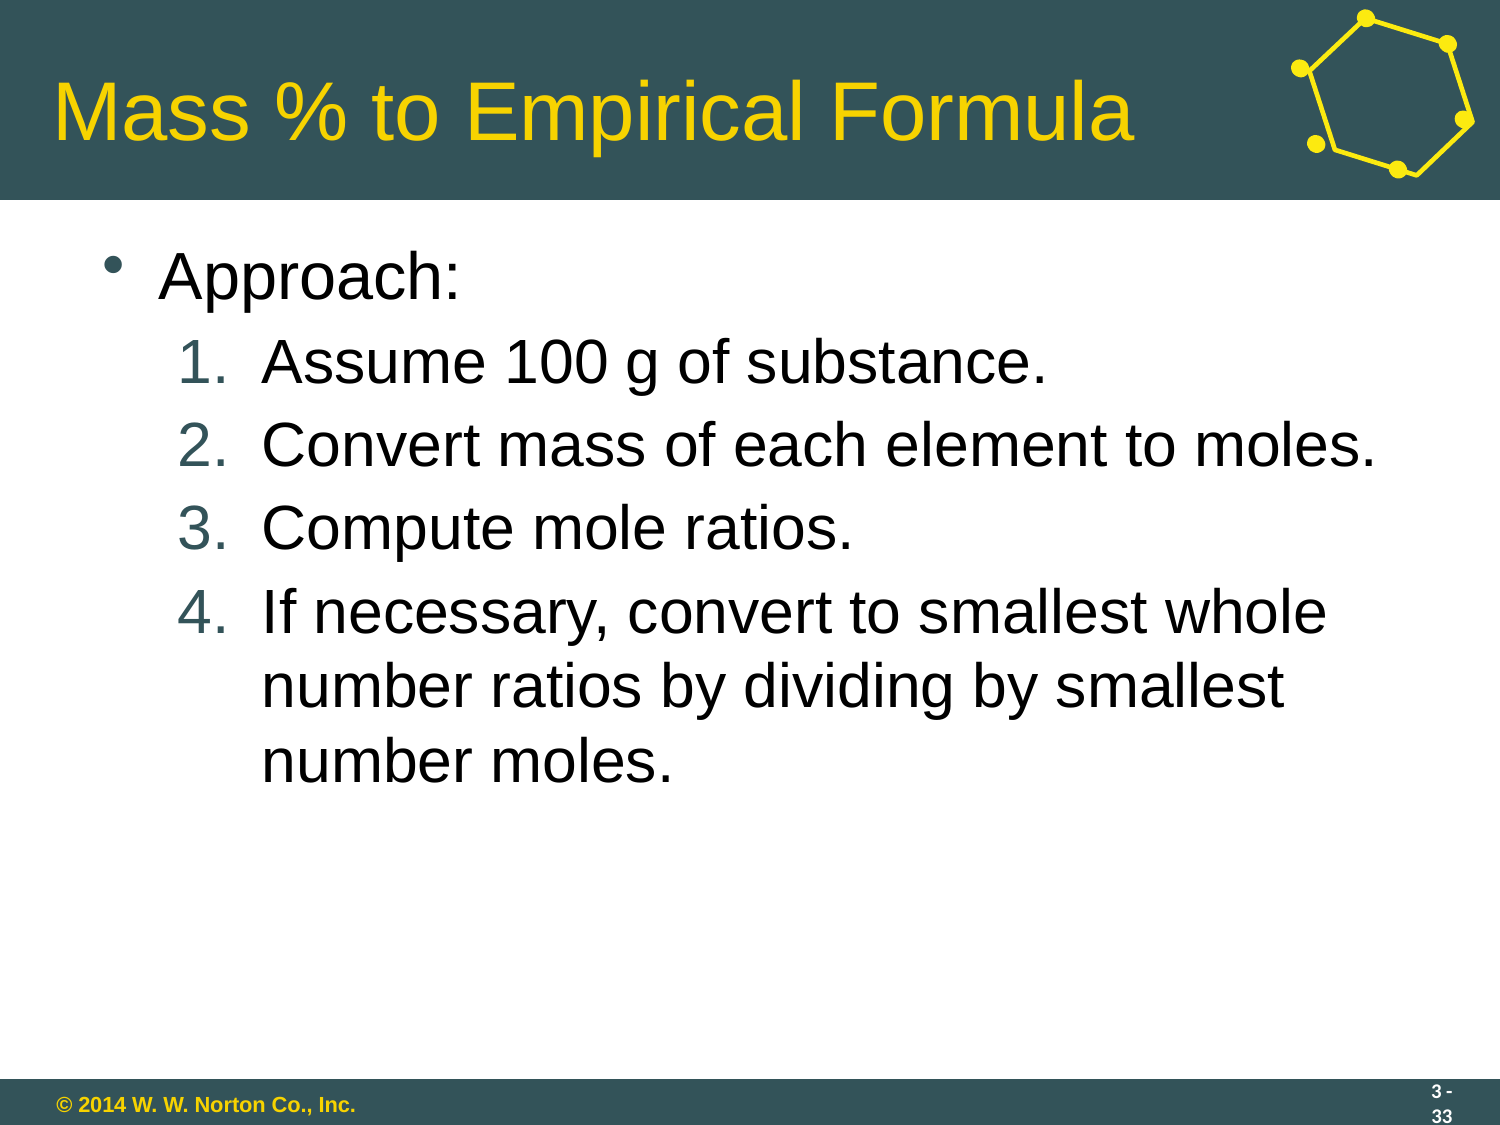

Mass % to Empirical Formula
# Approach:
Assume 100 g of substance.
Convert mass of each element to moles.
Compute mole ratios.
If necessary, convert to smallest whole number ratios by dividing by smallest number moles.